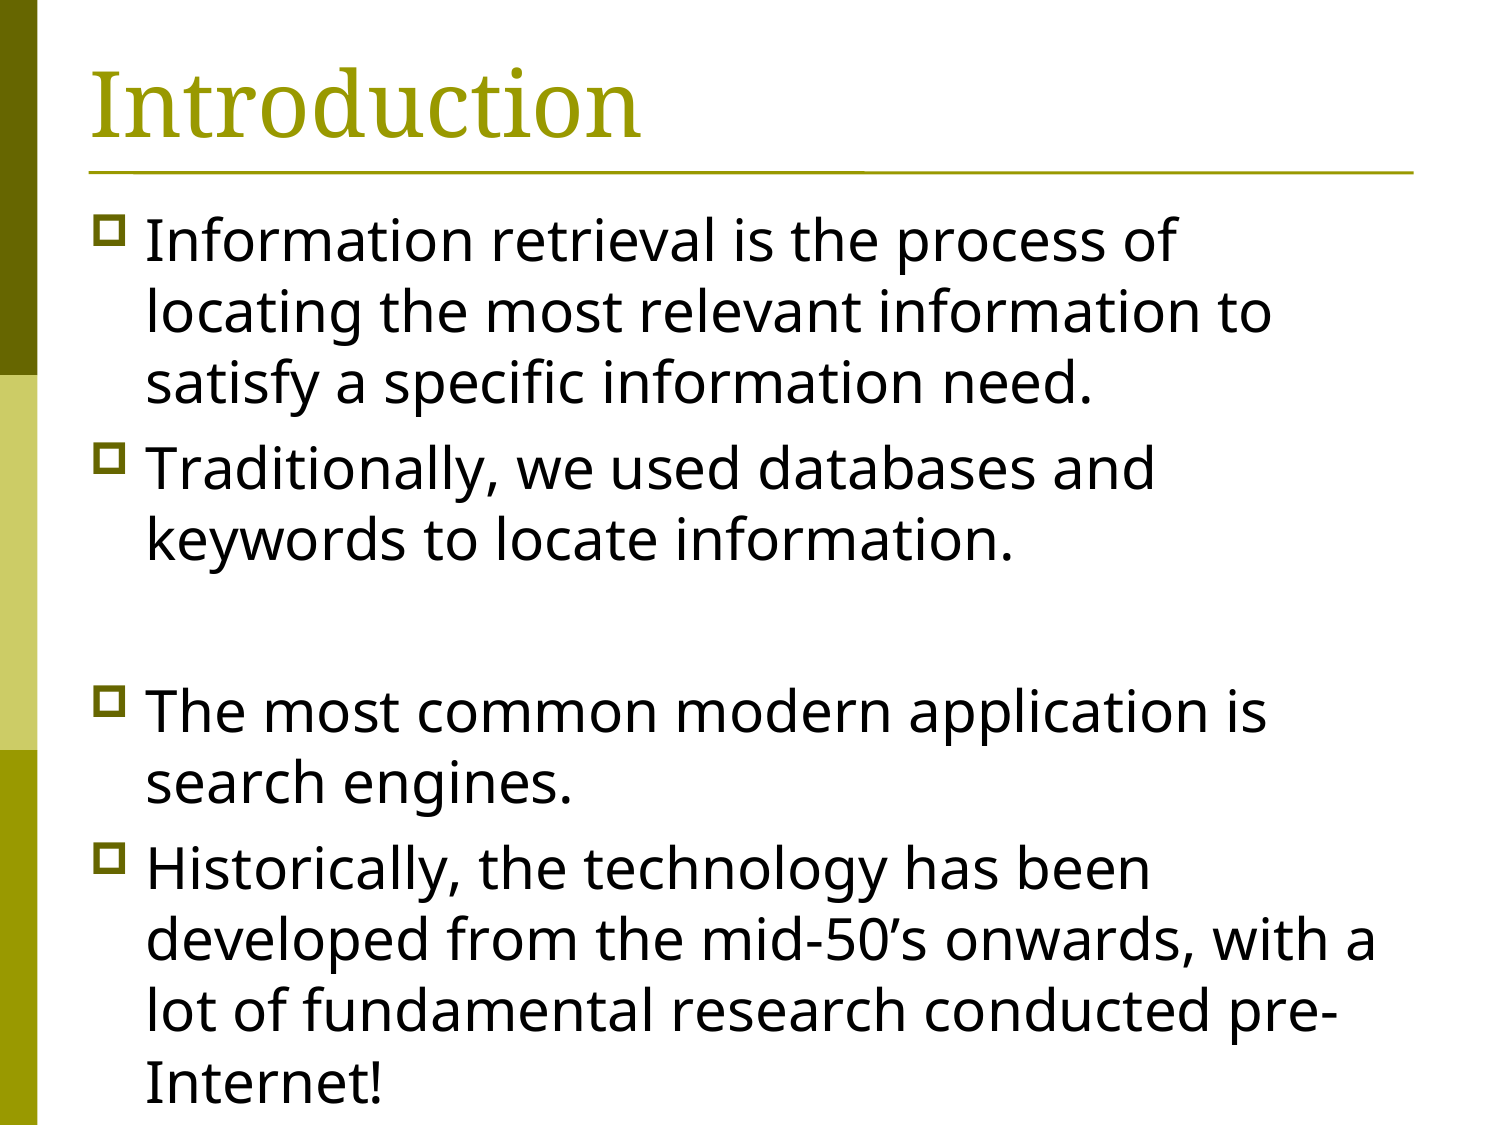

# Introduction
Information retrieval is the process of locating the most relevant information to satisfy a specific information need.
Traditionally, we used databases and keywords to locate information.
The most common modern application is search engines.
Historically, the technology has been developed from the mid-50’s onwards, with a lot of fundamental research conducted pre-Internet!